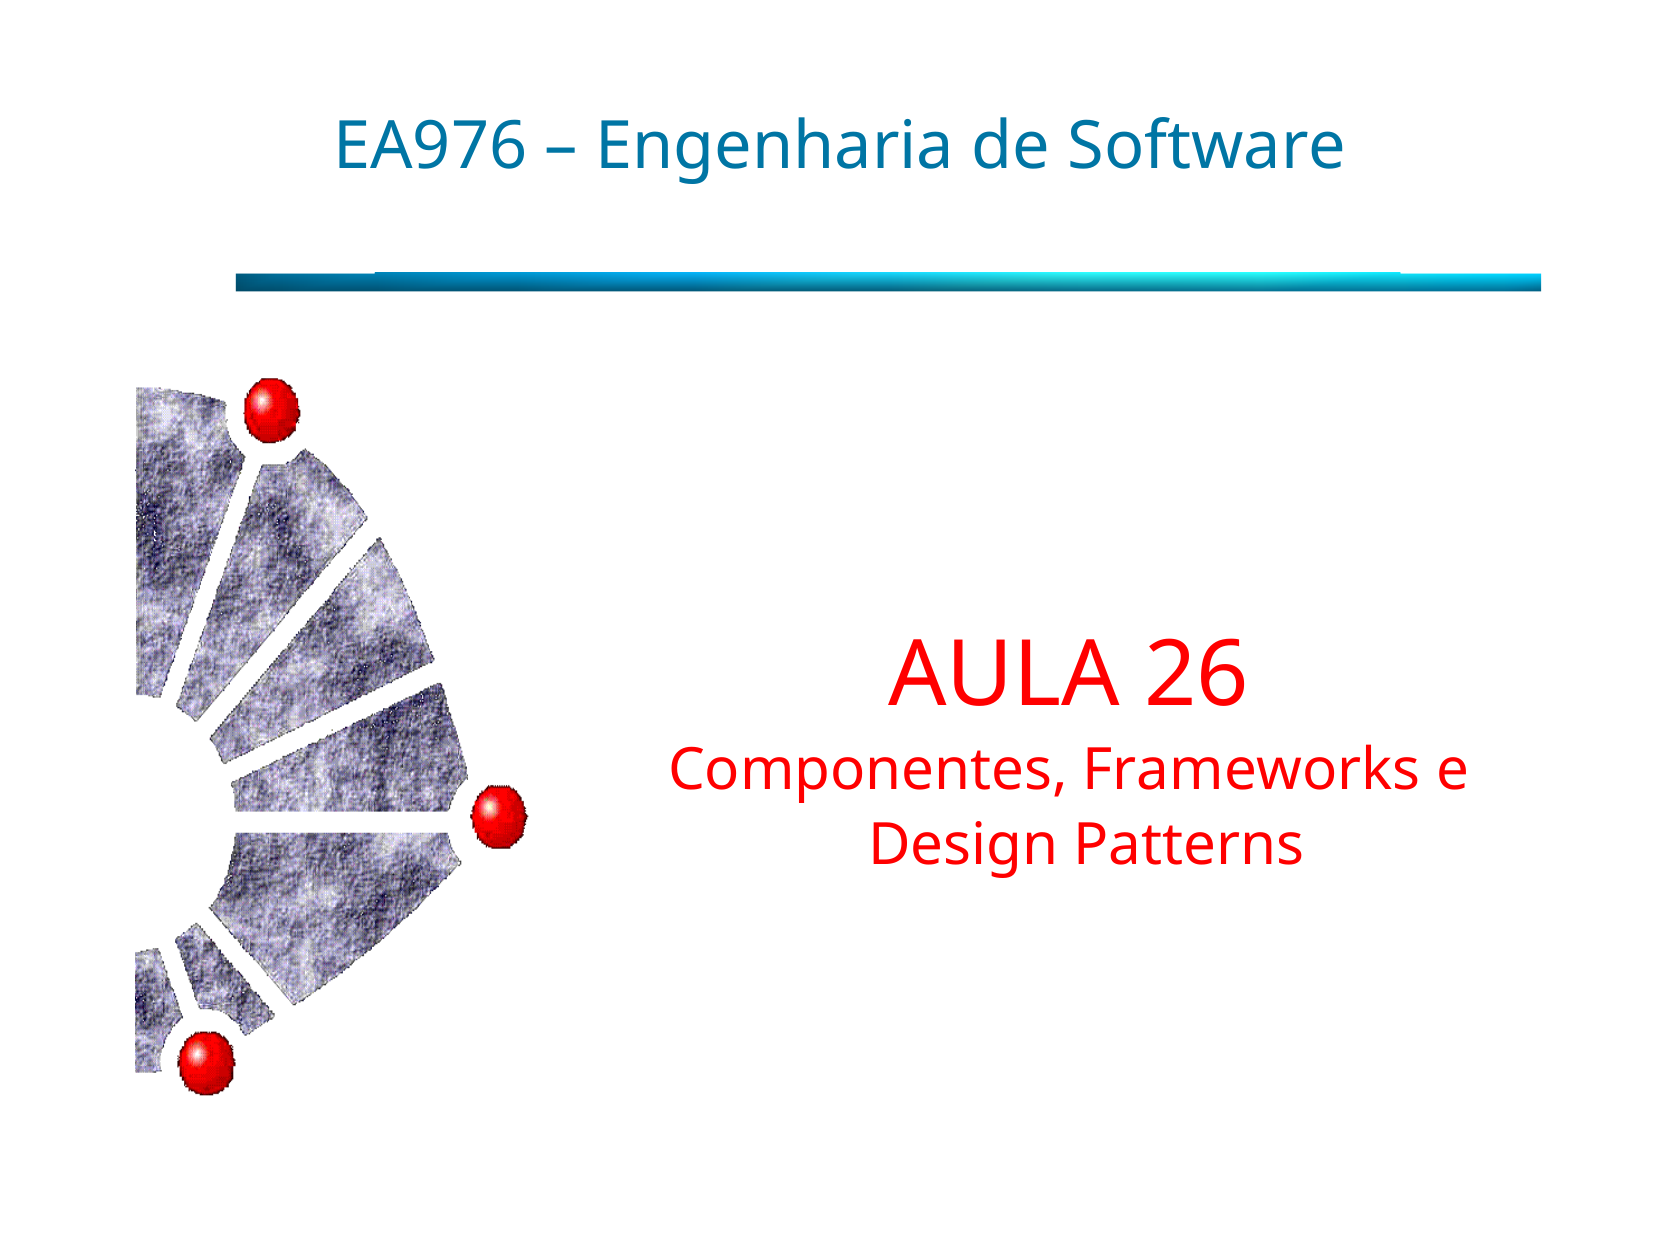

# EA976 – Engenharia de Software
AULA 26
Componentes, Frameworks e Design Patterns